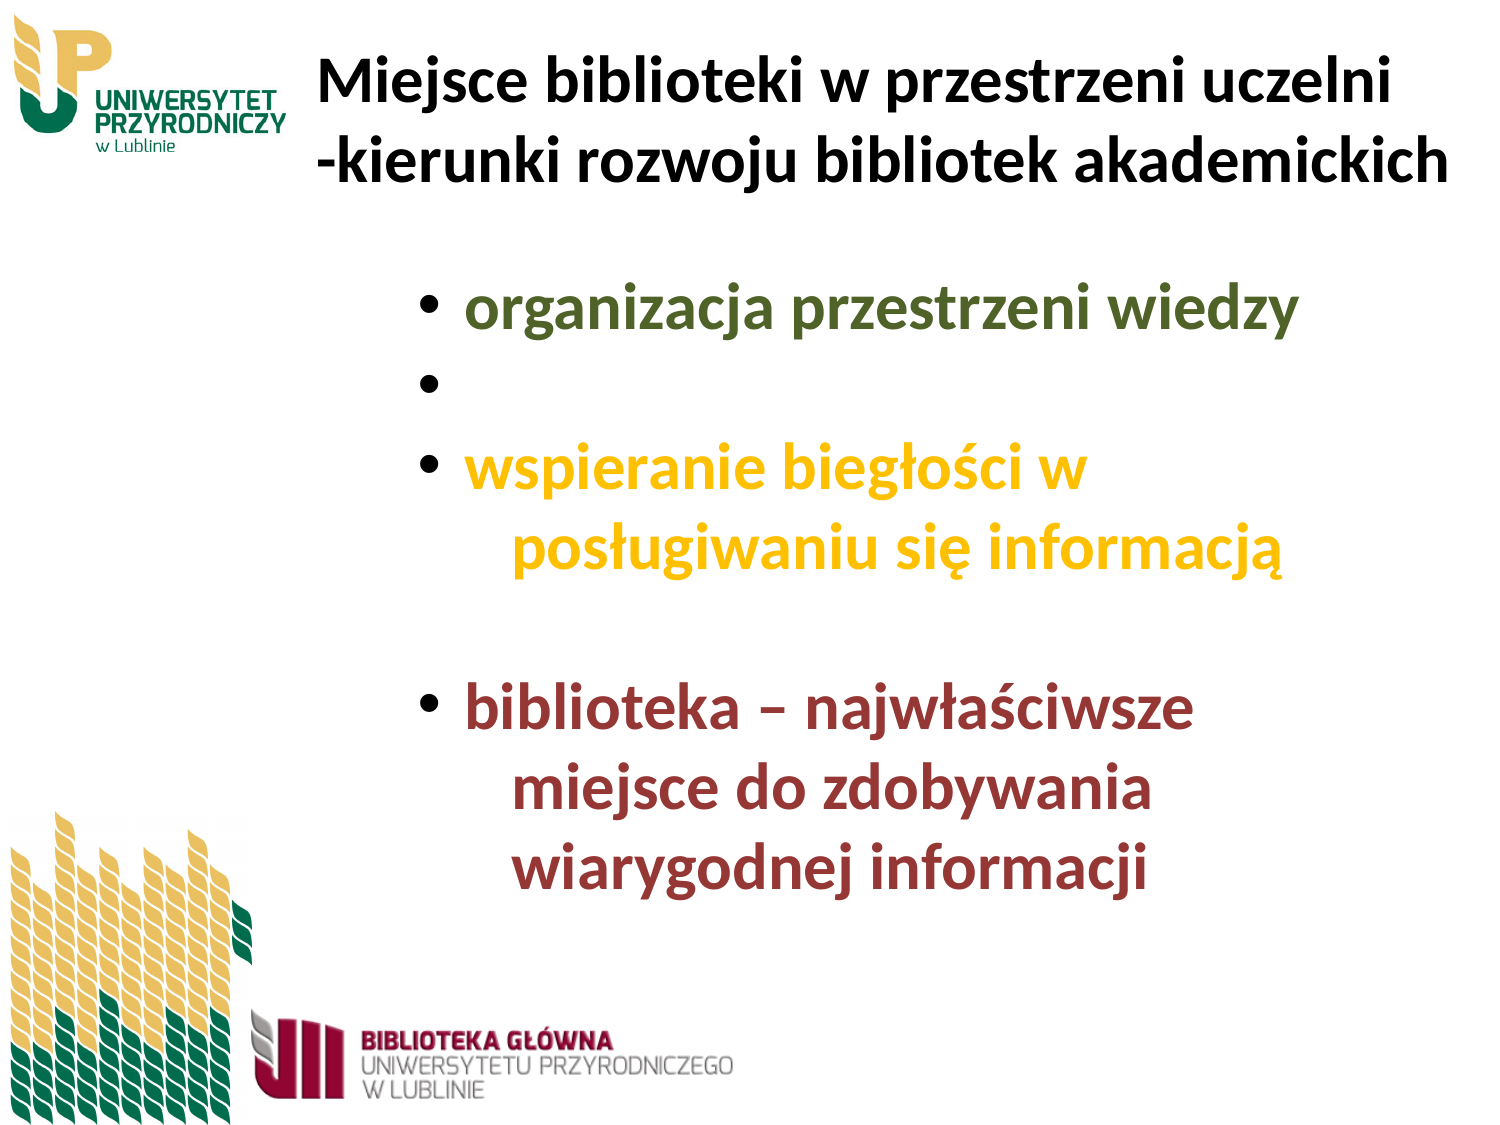

Miejsce biblioteki w przestrzeni uczelni
-kierunki rozwoju bibliotek akademickich
organizacja przestrzeni wiedzy
wspieranie biegłości w posługiwaniu się informacją
biblioteka – najwłaściwsze miejsce do zdobywania wiarygodnej informacji